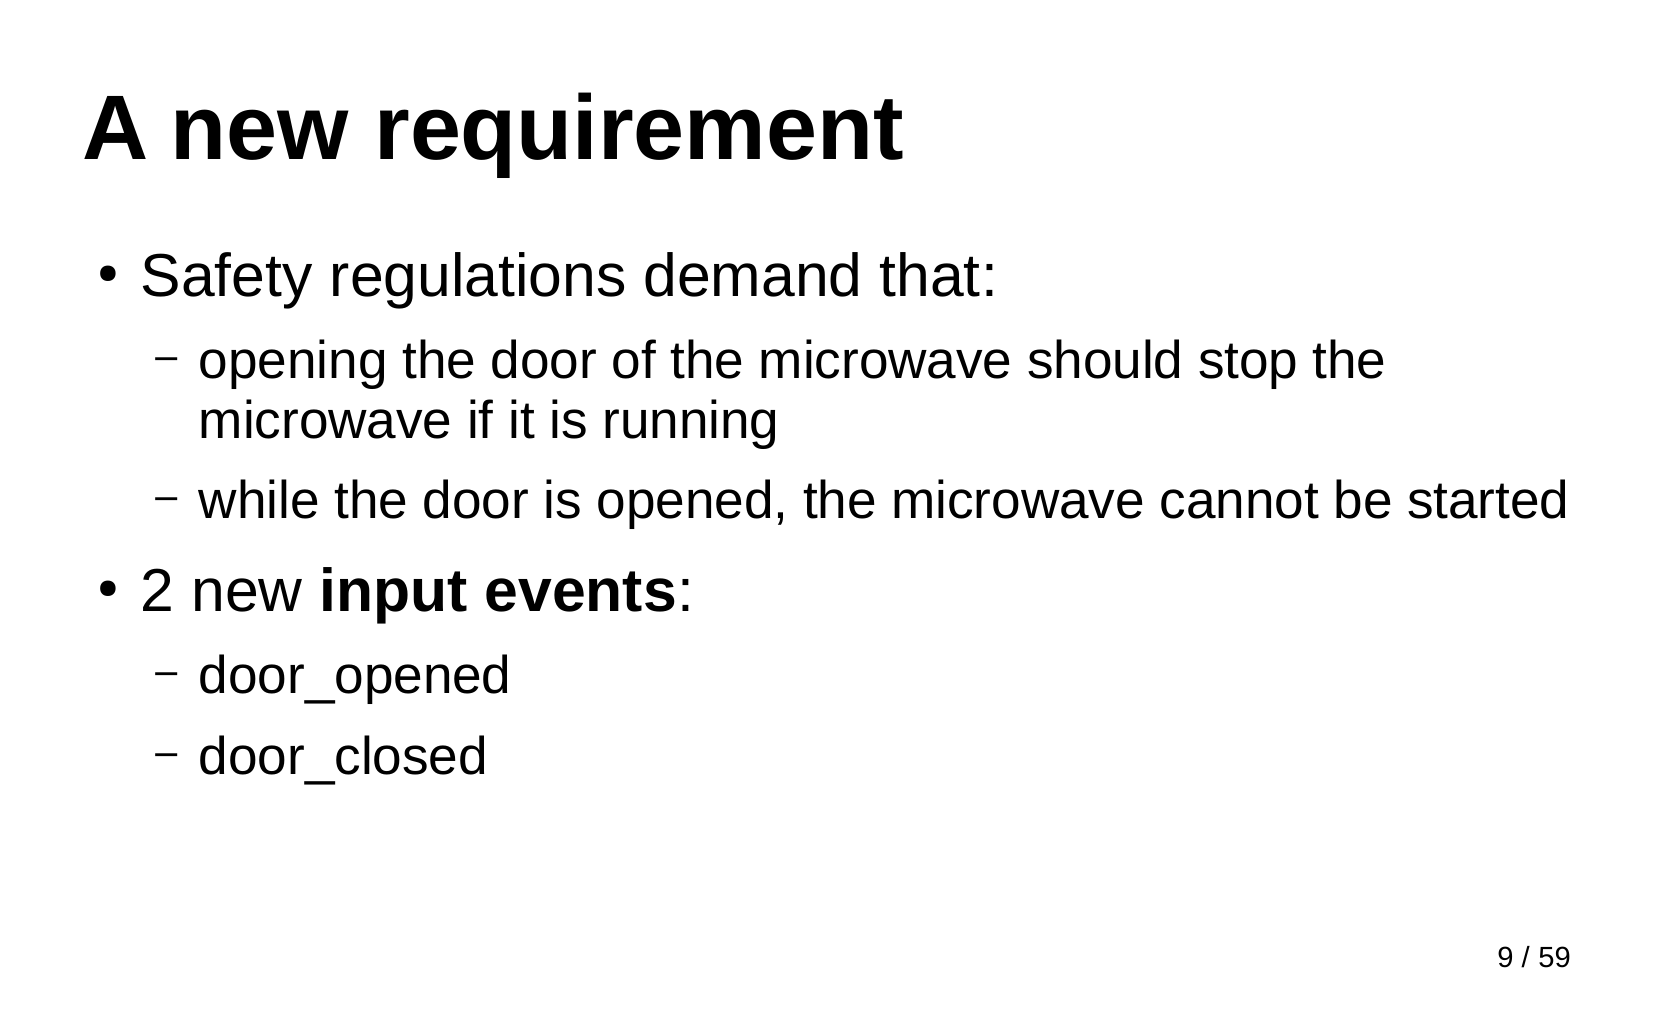

# A new requirement
Safety regulations demand that:
opening the door of the microwave should stop the microwave if it is running
while the door is opened, the microwave cannot be started
2 new input events:
door_opened
door_closed
9